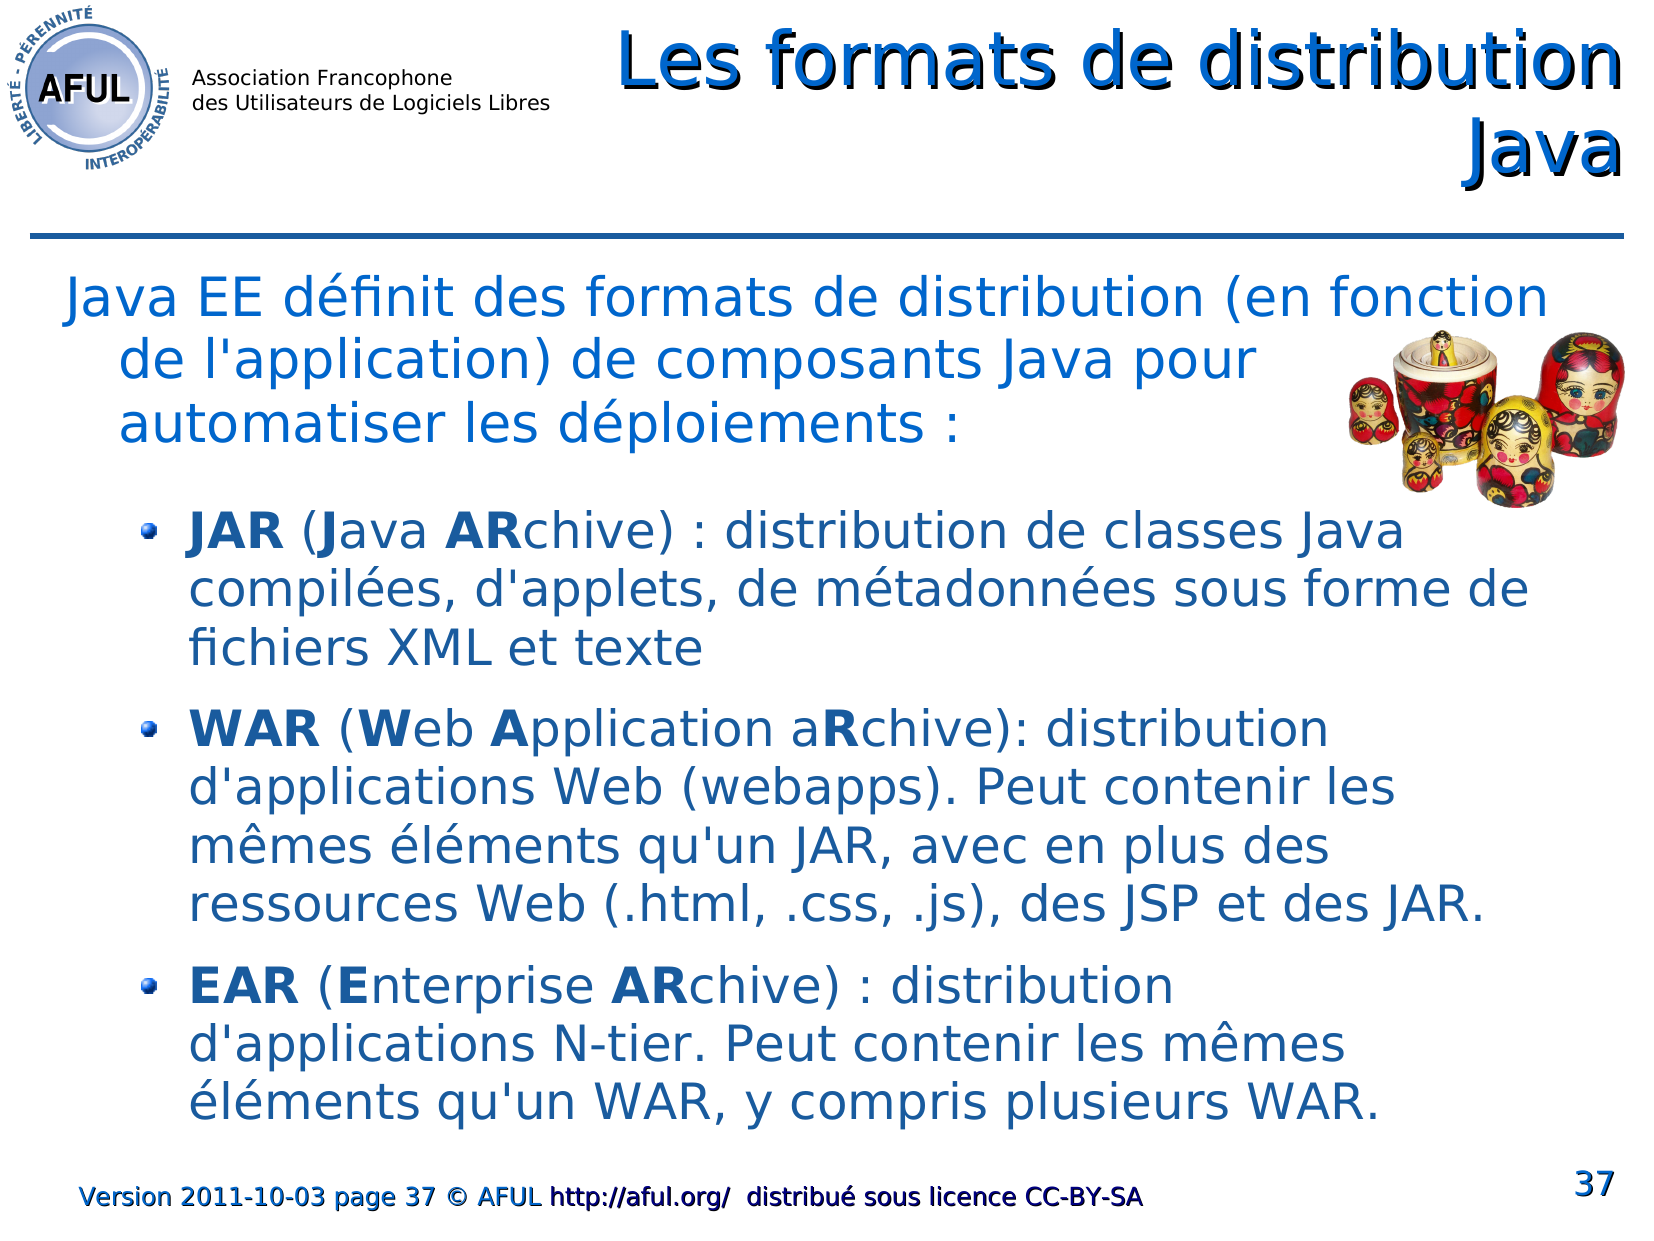

# Les formats de distribution Java
Java EE définit des formats de distribution (en fonction de l'application) de composants Java pour automatiser les déploiements :
JAR (Java ARchive) : distribution de classes Java compilées, d'applets, de métadonnées sous forme de fichiers XML et texte
WAR (Web Application aRchive): distribution d'applications Web (webapps). Peut contenir les mêmes éléments qu'un JAR, avec en plus des ressources Web (.html, .css, .js), des JSP et des JAR.
EAR (Enterprise ARchive) : distribution d'applications N-tier. Peut contenir les mêmes éléments qu'un WAR, y compris plusieurs WAR.